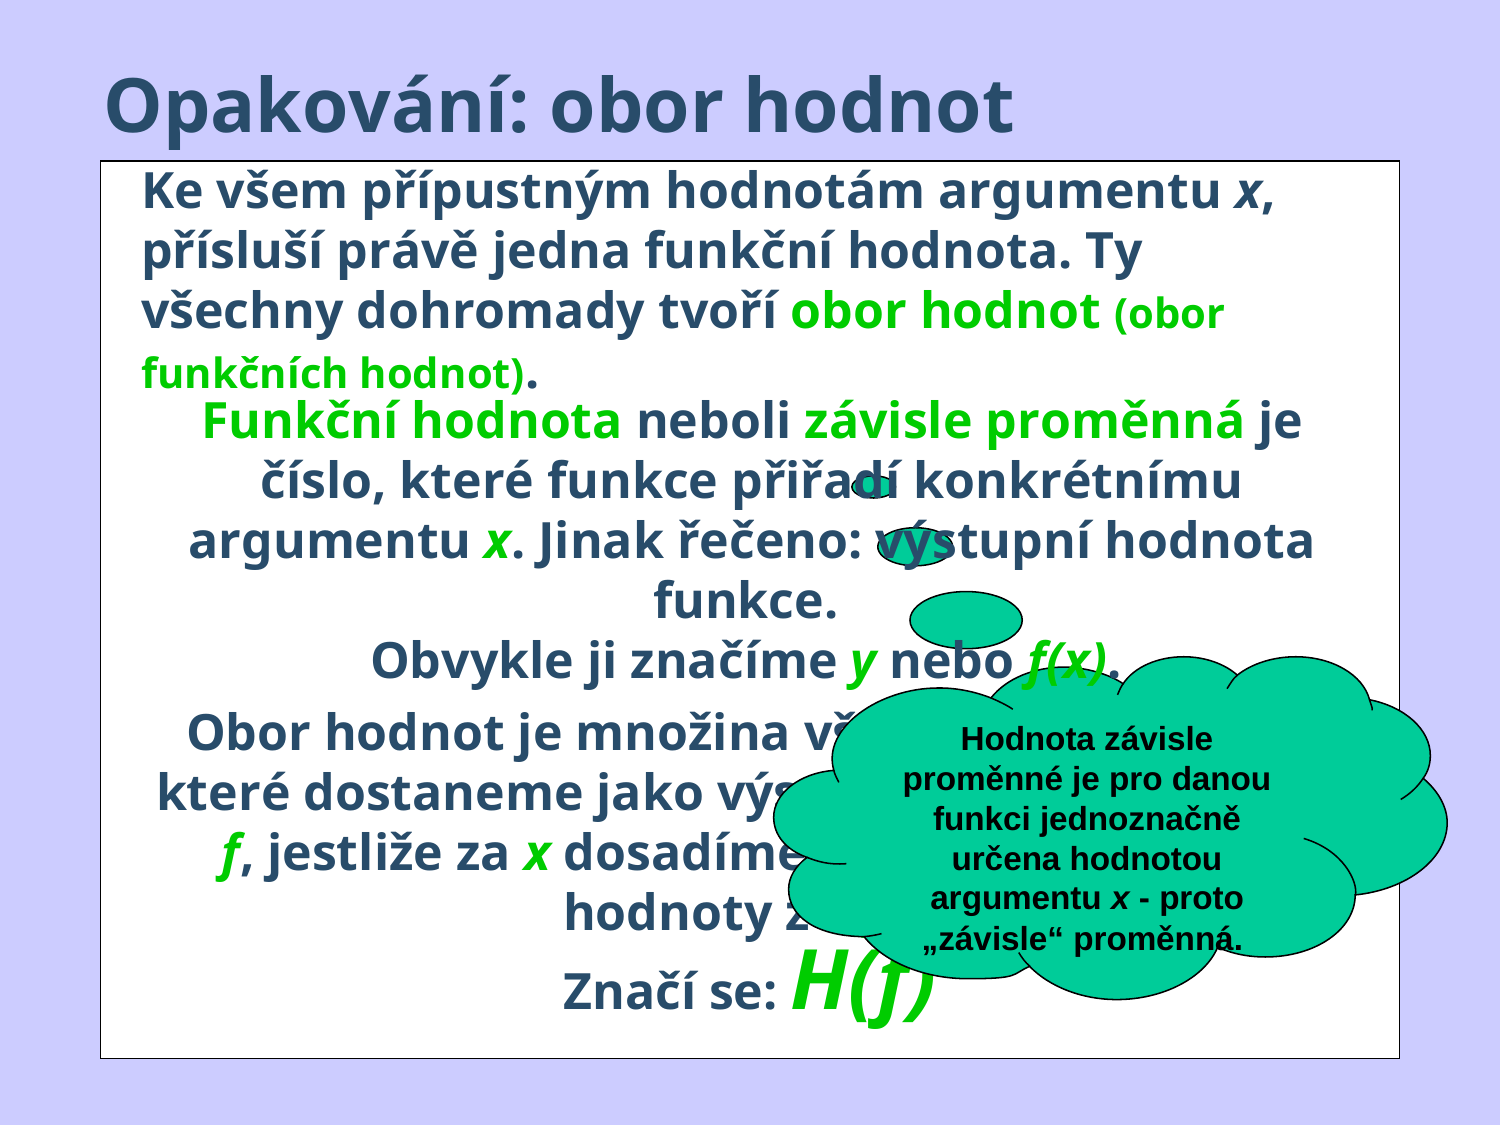

# Opakování: obor hodnot
Ke všem přípustným hodnotám argumentu x, přísluší právě jedna funkční hodnota. Ty všechny dohromady tvoří obor hodnot (obor funkčních hodnot).
Funkční hodnota neboli závisle proměnná je číslo, které funkce přiřadí konkrétnímu argumentu x. Jinak řečeno: výstupní hodnota funkce.
Obvykle ji značíme y nebo f(x).
Hodnota závisle proměnné je pro danou funkci jednoznačně určena hodnotou argumentu x - proto „závisle“ proměnná.
Obor hodnot je množina všech reálných čísel, které dostaneme jako výstupní hodnotu funkce f, jestliže za x dosadíme všechny přípustné hodnoty z D(f).
Značí se: H(f)